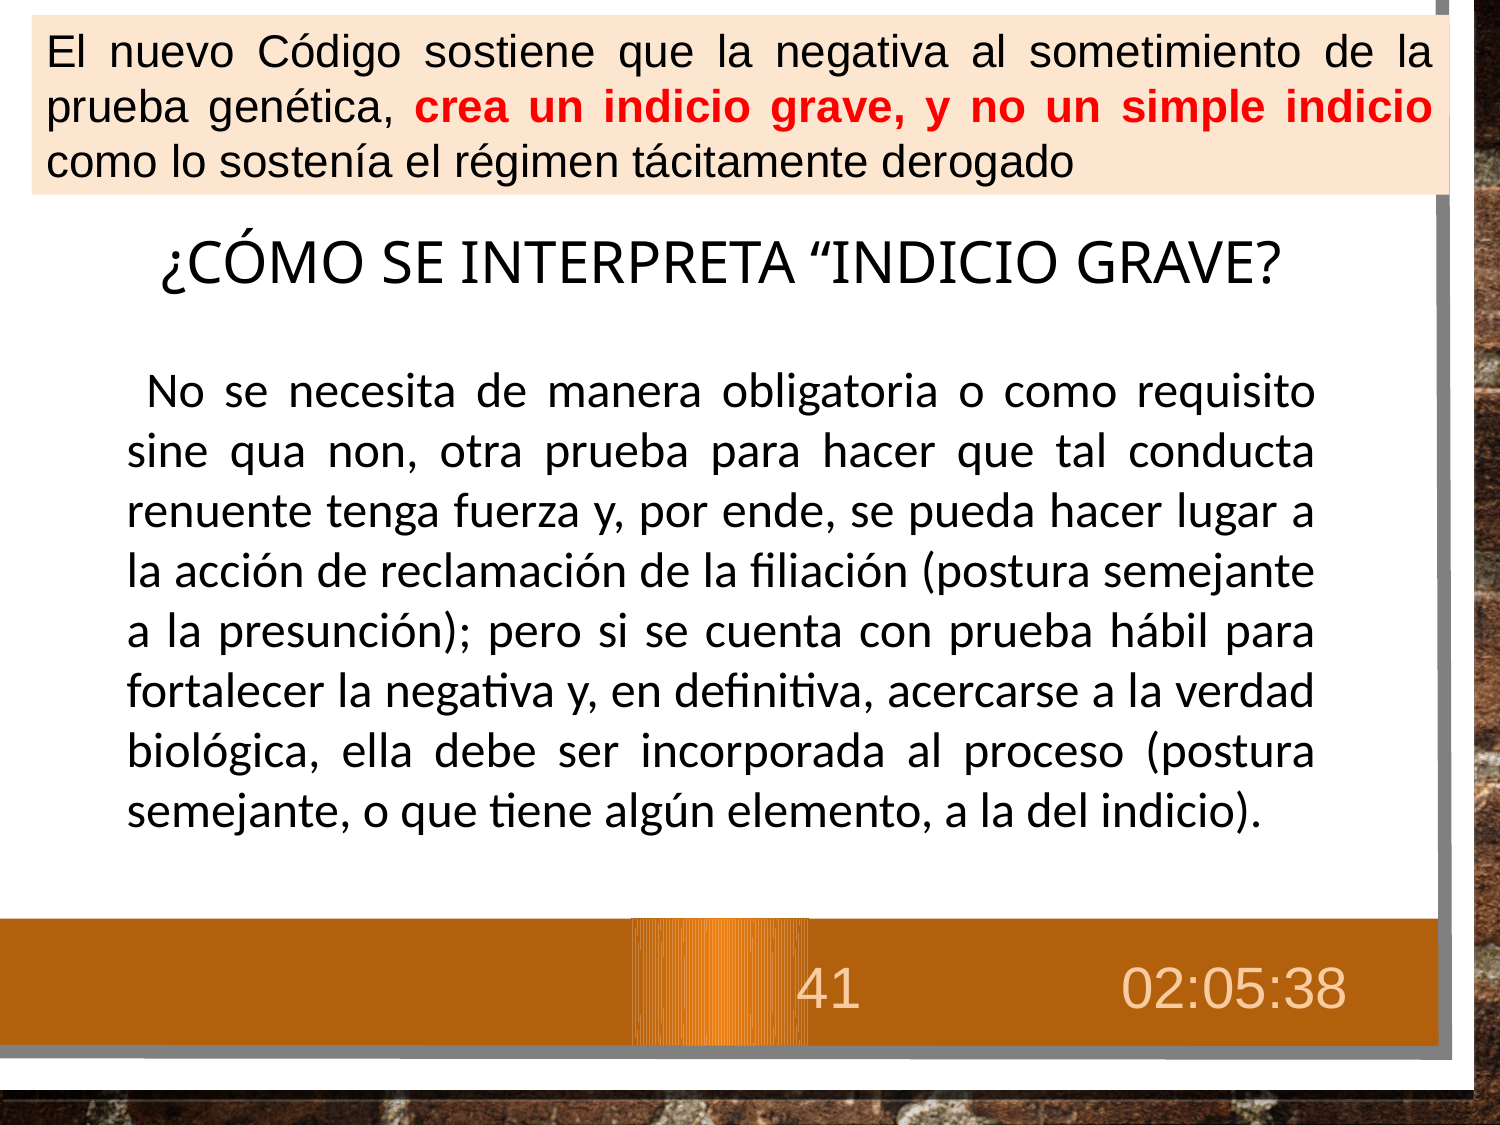

El nuevo Código sostiene que la negativa al sometimiento de la prueba genética, crea un indicio grave, y no un simple indicio como lo sostenía el régimen tácitamente derogado
¿CÓMO SE INTERPRETA “INDICIO GRAVE?
 No se necesita de manera obligatoria o como requisito sine qua non, otra prueba para hacer que tal conducta renuente tenga fuerza y, por ende, se pueda hacer lugar a la acción de reclamación de la filiación (postura semejante a la presunción); pero si se cuenta con prueba hábil para fortalecer la negativa y, en definitiva, acercarse a la verdad biológica, ella debe ser incorporada al proceso (postura semejante, o que tiene algún elemento, a la del indicio).
02:48:04